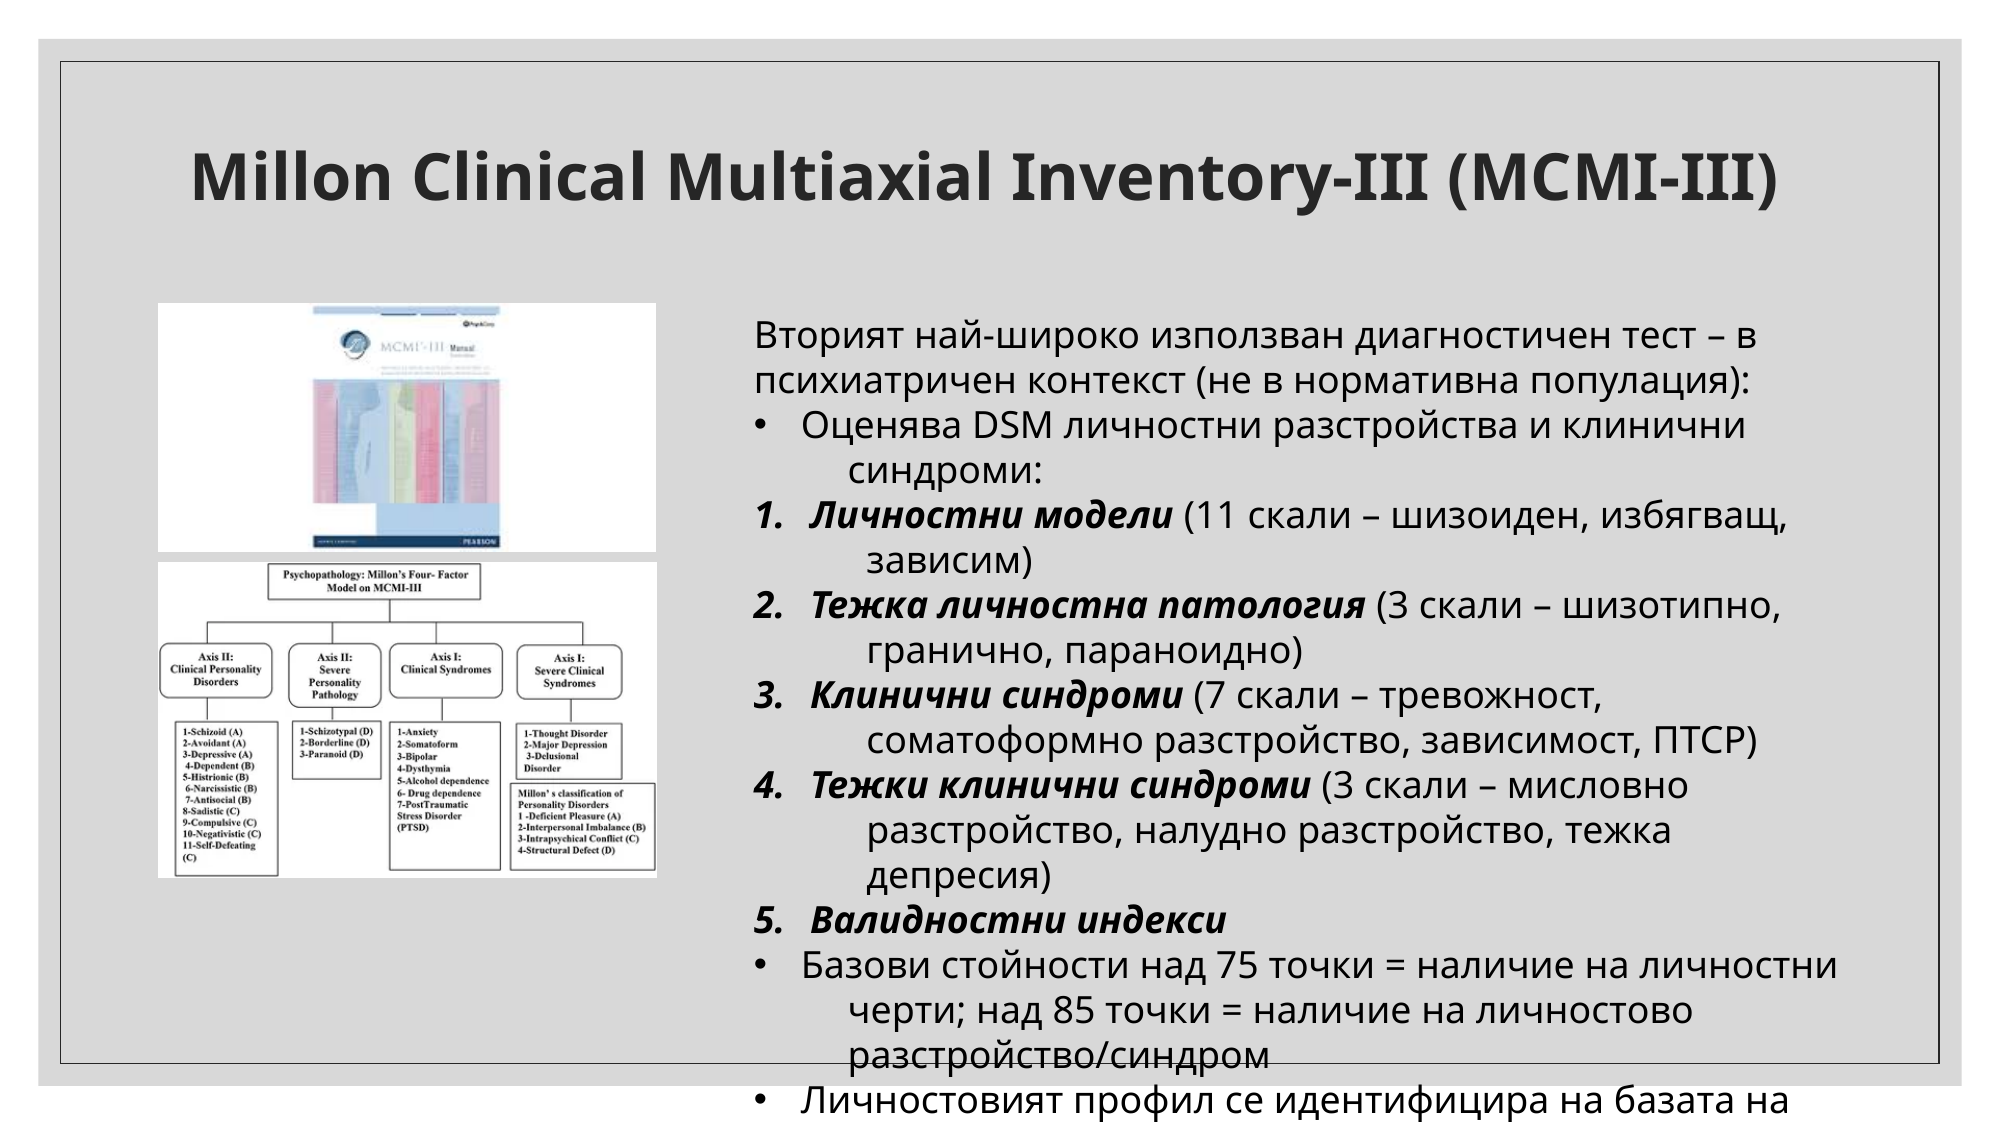

# Millon Clinical Multiaxial Inventory-III (MCMI-III)
Вторият най-широко използван диагностичен тест – в психиатричен контекст (не в нормативна популация):
Оценява DSM личностни разстройства и клинични синдроми:
Личностни модели (11 скали – шизоиден, избягващ, зависим)
Тежка личностна патология (3 скали – шизотипно, гранично, параноидно)
Клинични синдроми (7 скали – тревожност, соматоформно разстройство, зависимост, ПТСР)
Тежки клинични синдроми (3 скали – мисловно разстройство, налудно разстройство, тежка депресия)
Валидностни индекси
Базови стойности над 75 точки = наличие на личностни черти; над 85 точки = наличие на личностово разстройство/синдром
Личностовият профил се идентифицира на базата на най-високите кодове (2-3 подскали)
Взаимодействие между разстройства от Axis I и Axis II